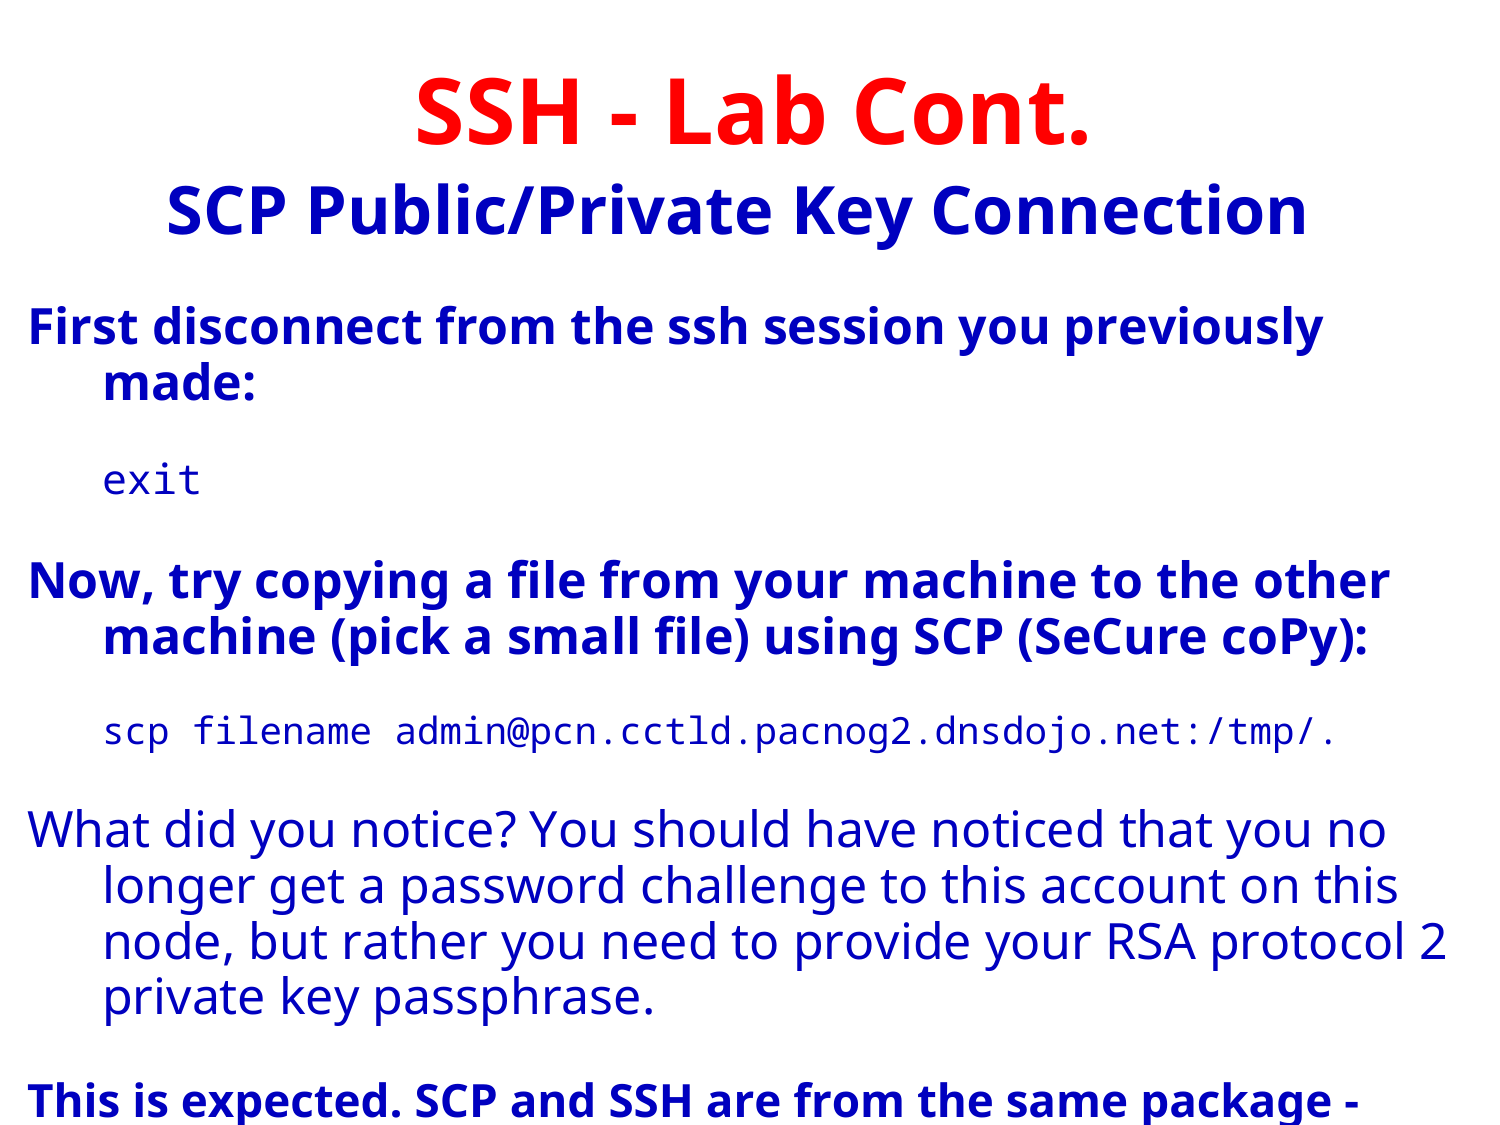

SSH - Lab Cont.
# SCP Public/Private Key Connection
First disconnect from the ssh session you previously made:
exit
Now, try copying a file from your machine to the other machine (pick a small file) using SCP (SeCure coPy):
scp filename admin@pcn.cctld.pacnog2.dnsdojo.net:/tmp/.
What did you notice? You should have noticed that you no longer get a password challenge to this account on this node, but rather you need to provide your RSA protocol 2 private key passphrase.
This is expected. SCP and SSH are from the same package - OpenSSH and both use RSA and DSA keys in the same way.